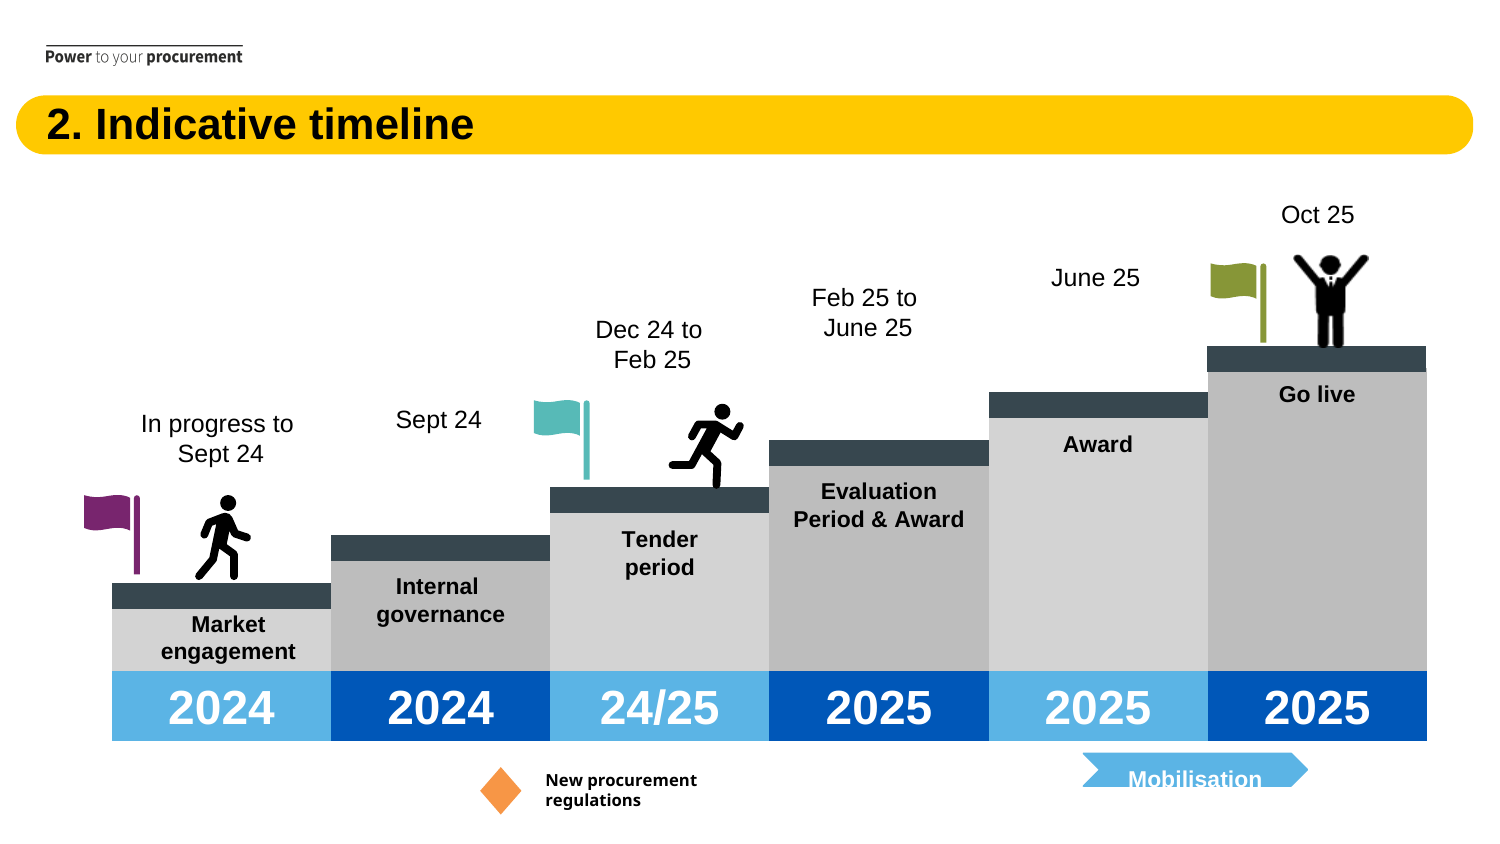

# 2. Indicative timeline
Oct 25
June 25
Feb 25 to
June 25
Dec 24 to
Feb 25
Sept 24
Go live
In progress to
Sept 24
Award
Evaluation
Period & Award
Tender
period
Internal
governance
 Market
engagement
2024
2024
24/25
2025
2025
2025
Mobilisation
New procurement
regulations